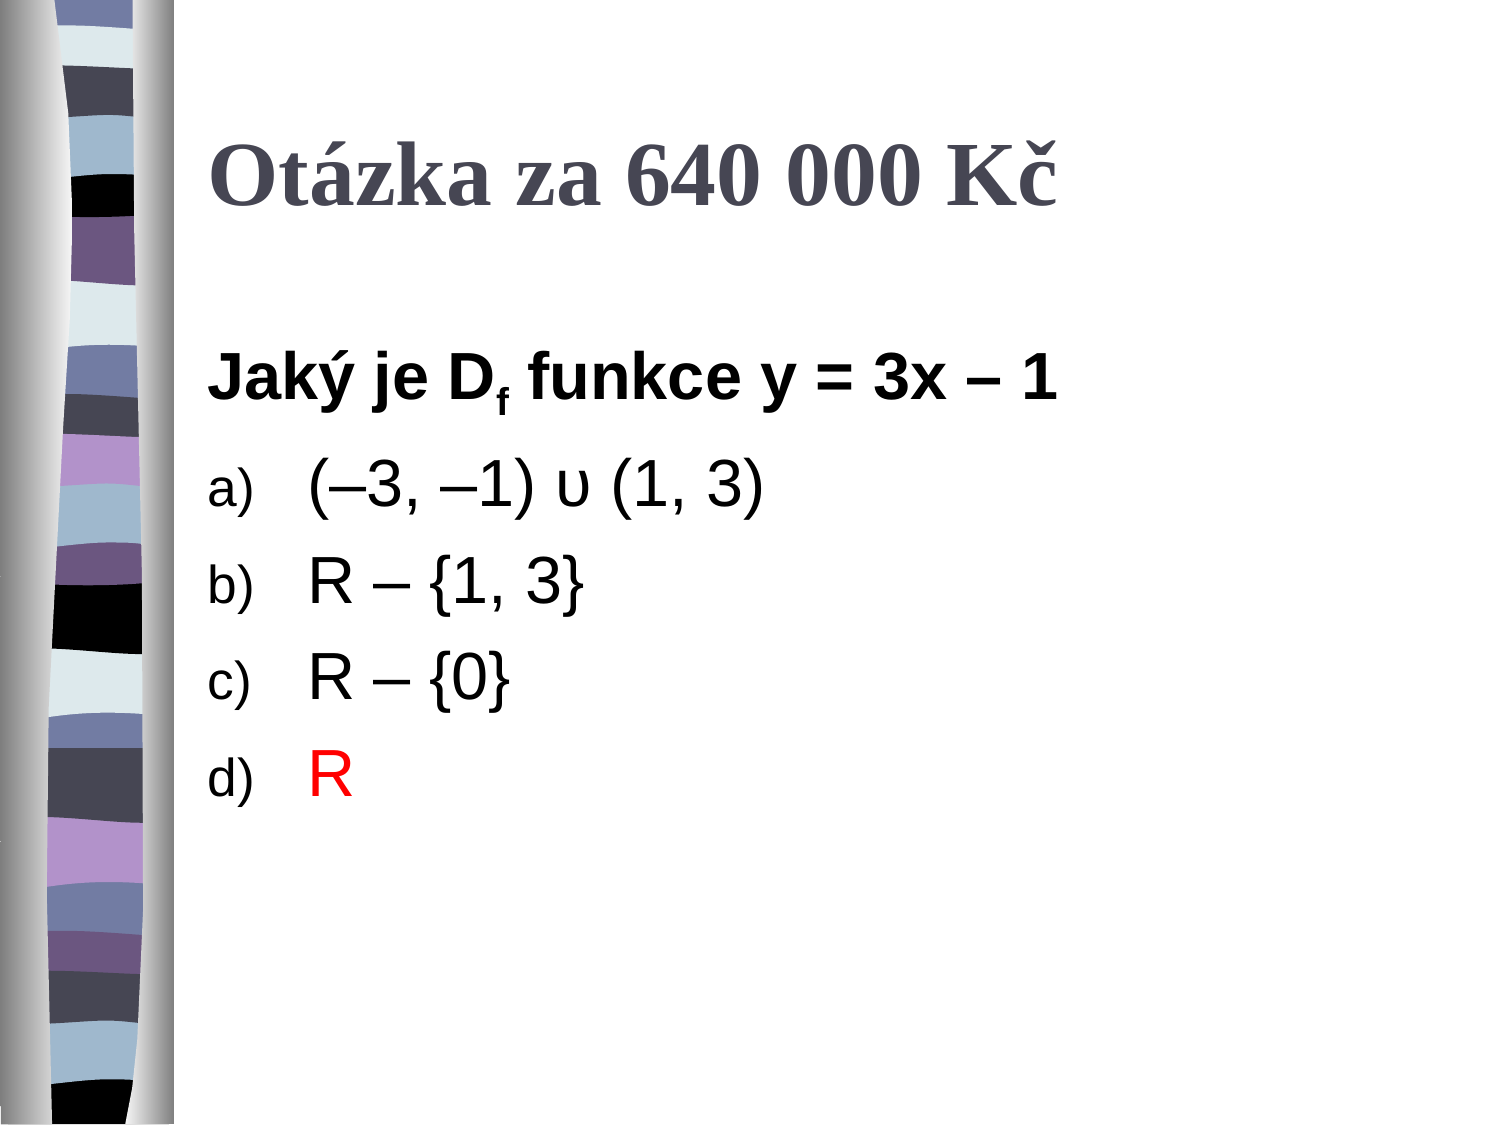

# Otázka za 640 000 Kč
Jaký je Df funkce y = 3x – 1
(–3, –1) υ (1, 3)
R – {1, 3}
R – {0}
R